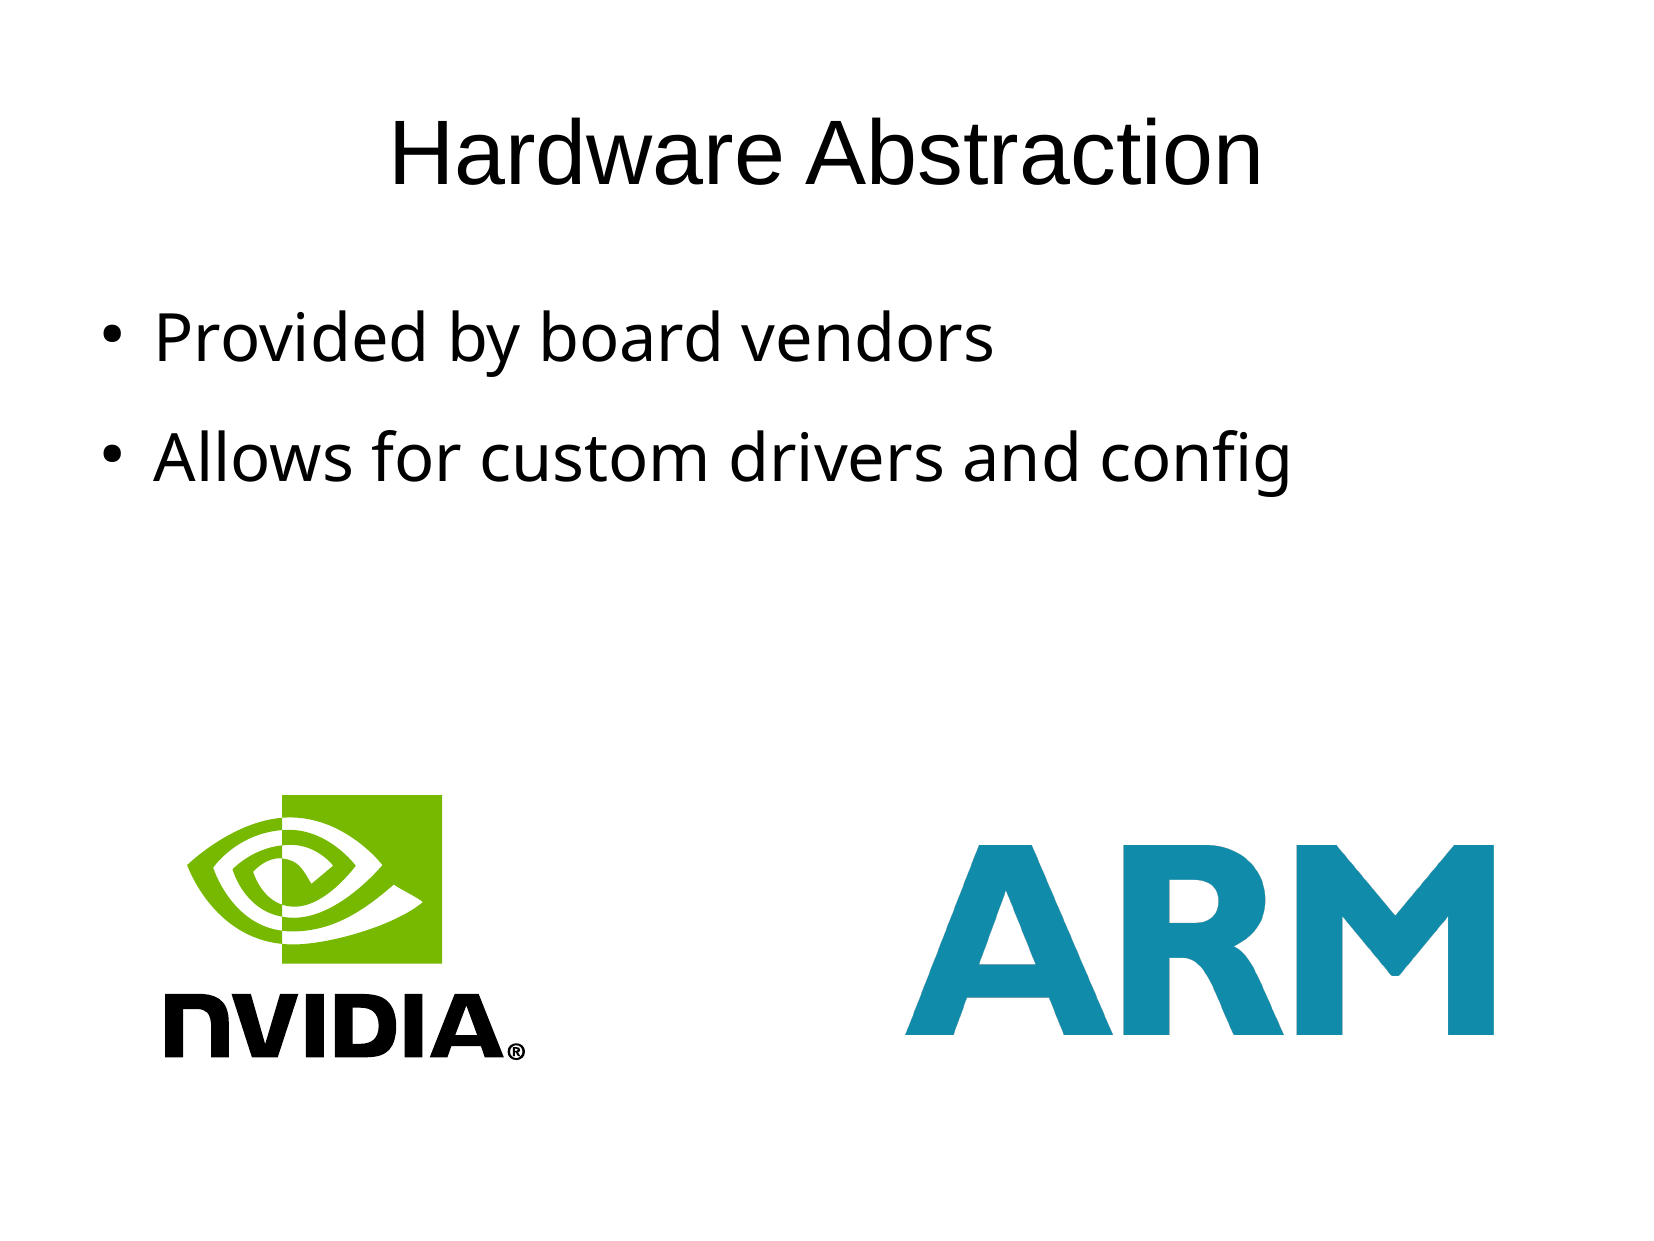

# Hardware Abstraction
Provided by board vendors
Allows for custom drivers and config